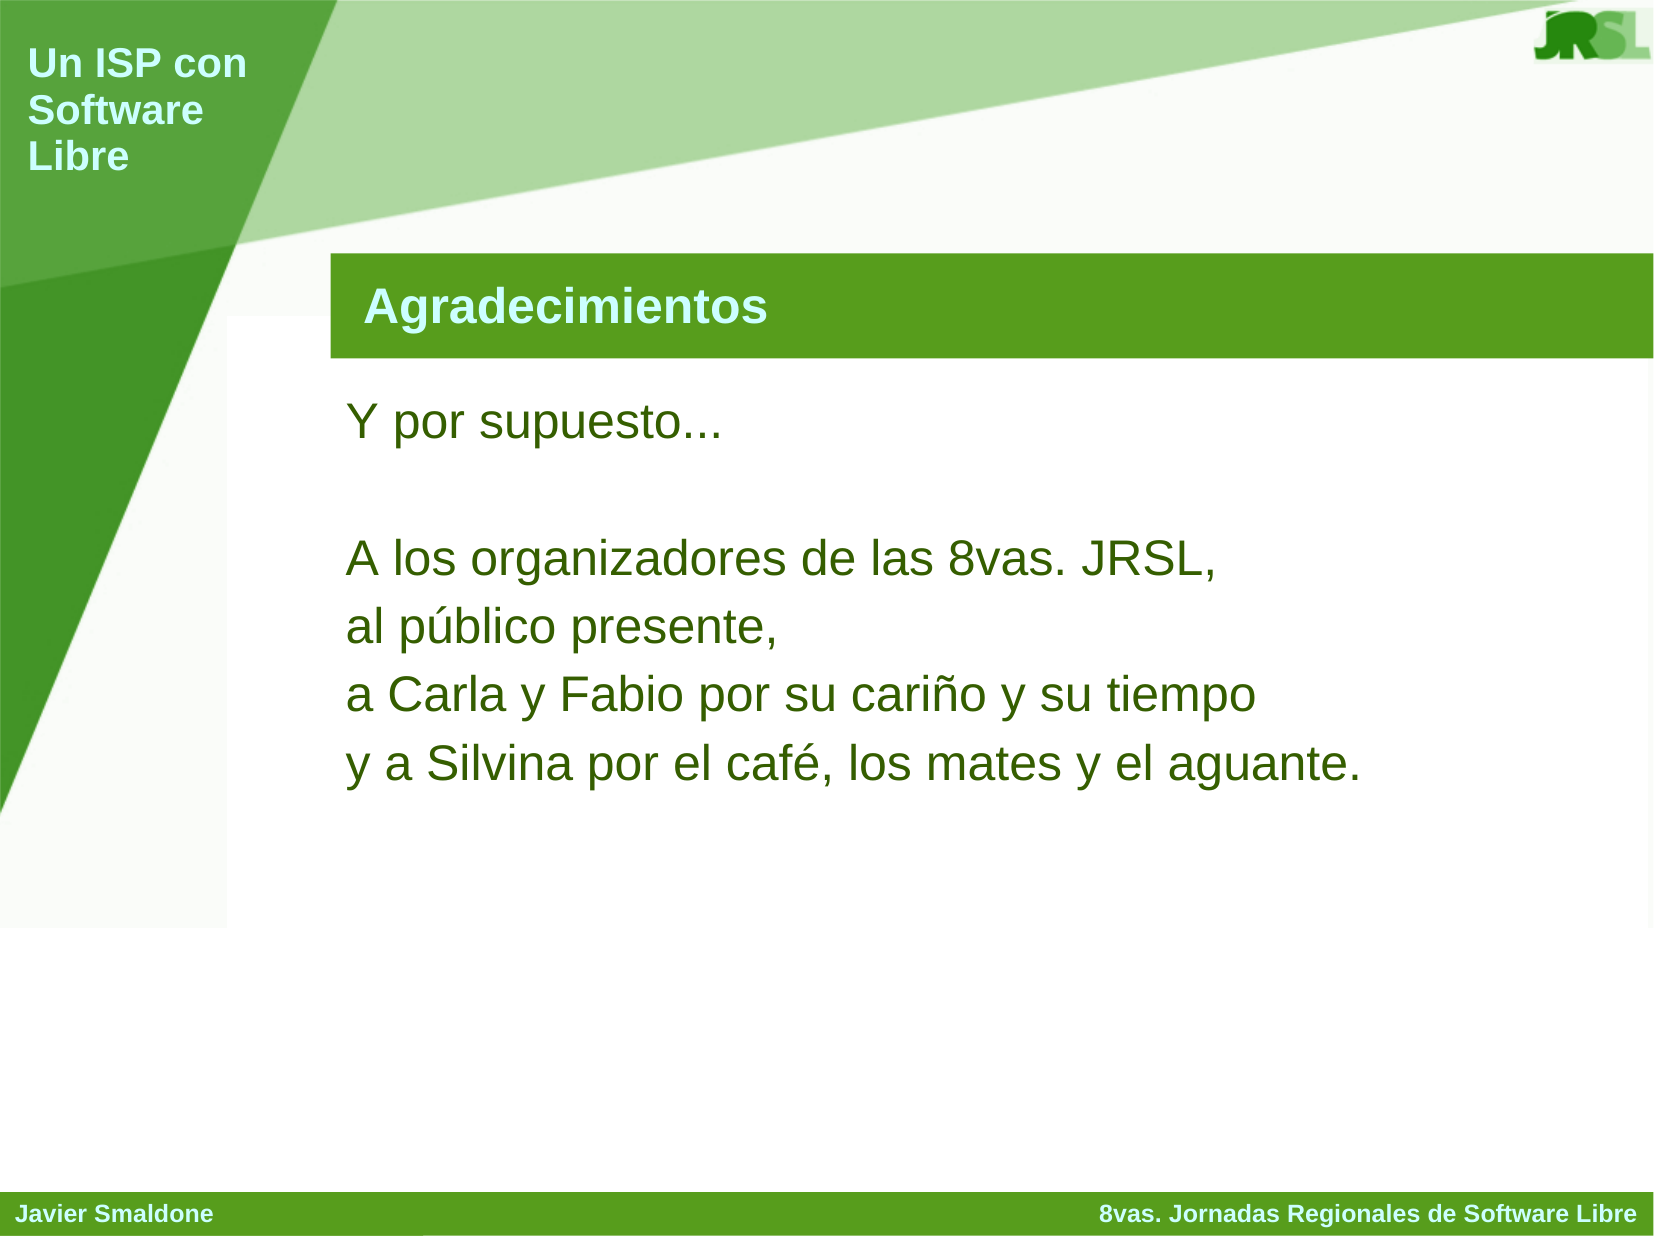

# Agradecimientos
Y por supuesto...
A los organizadores de las 8vas. JRSL,
al público presente,
a Carla y Fabio por su cariño y su tiempo
y a Silvina por el café, los mates y el aguante.